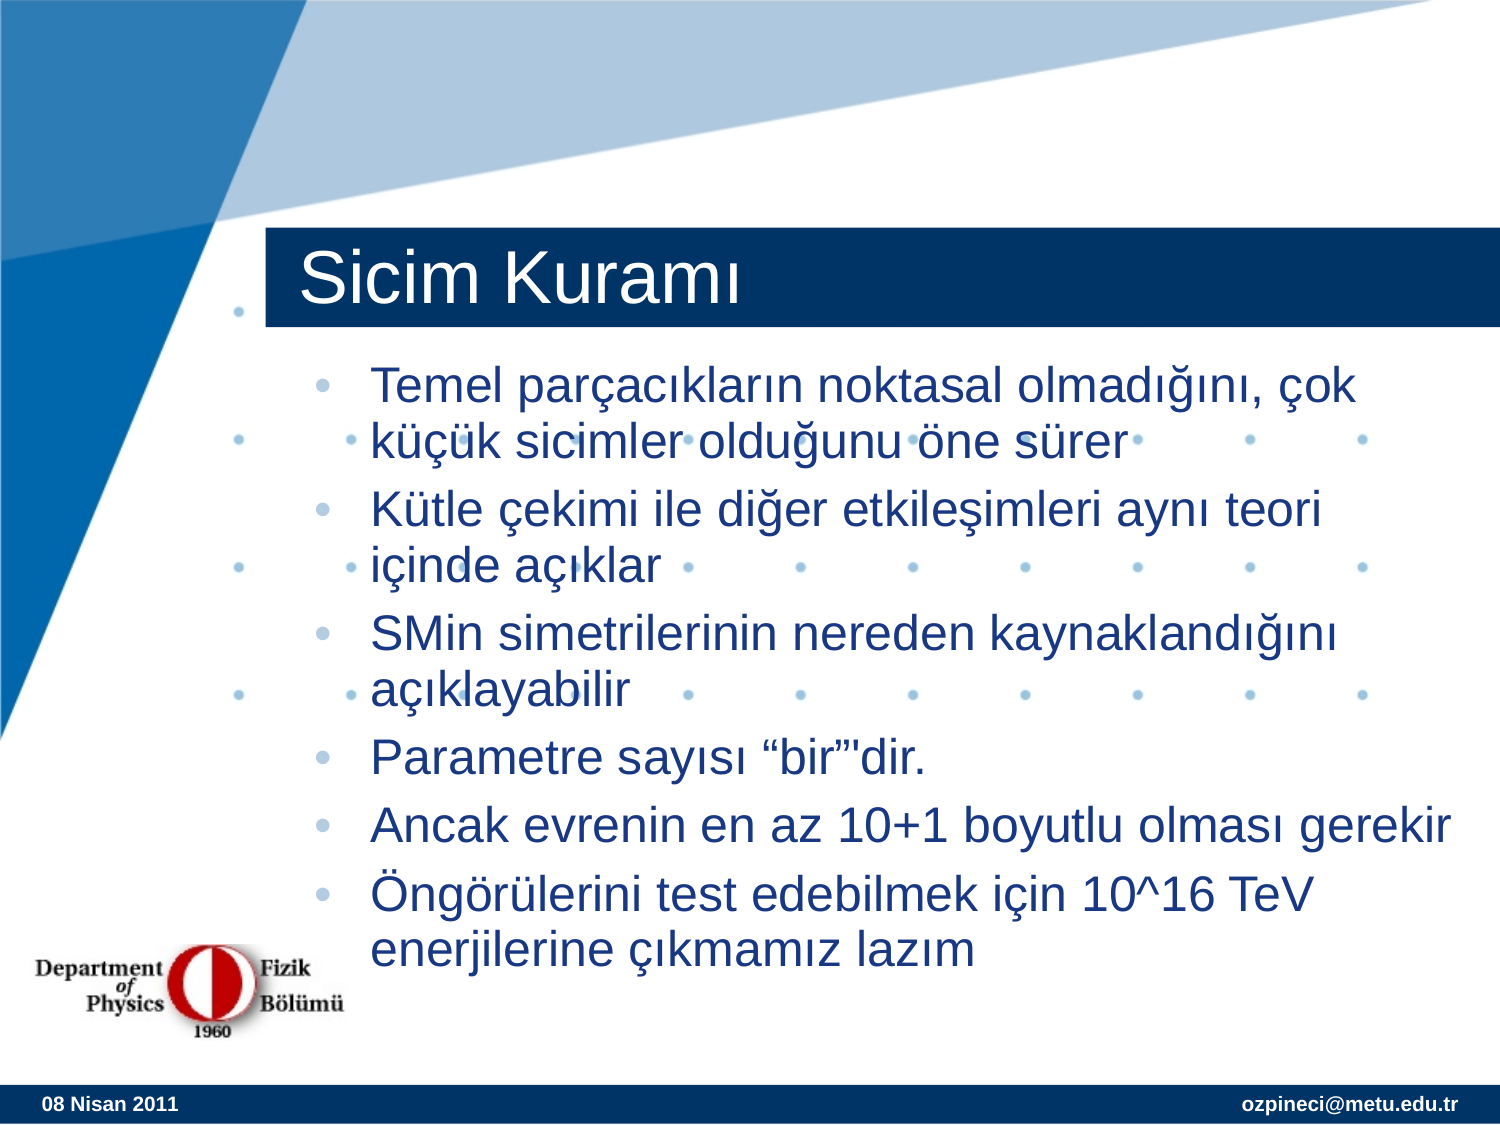

# Sicim Kuramı
Temel parçacıkların noktasal olmadığını, çok küçük sicimler olduğunu öne sürer
Kütle çekimi ile diğer etkileşimleri aynı teori içinde açıklar
SMin simetrilerinin nereden kaynaklandığını açıklayabilir
Parametre sayısı “bir”'dir.
Ancak evrenin en az 10+1 boyutlu olması gerekir
Öngörülerini test edebilmek için 10^16 TeV enerjilerine çıkmamız lazım